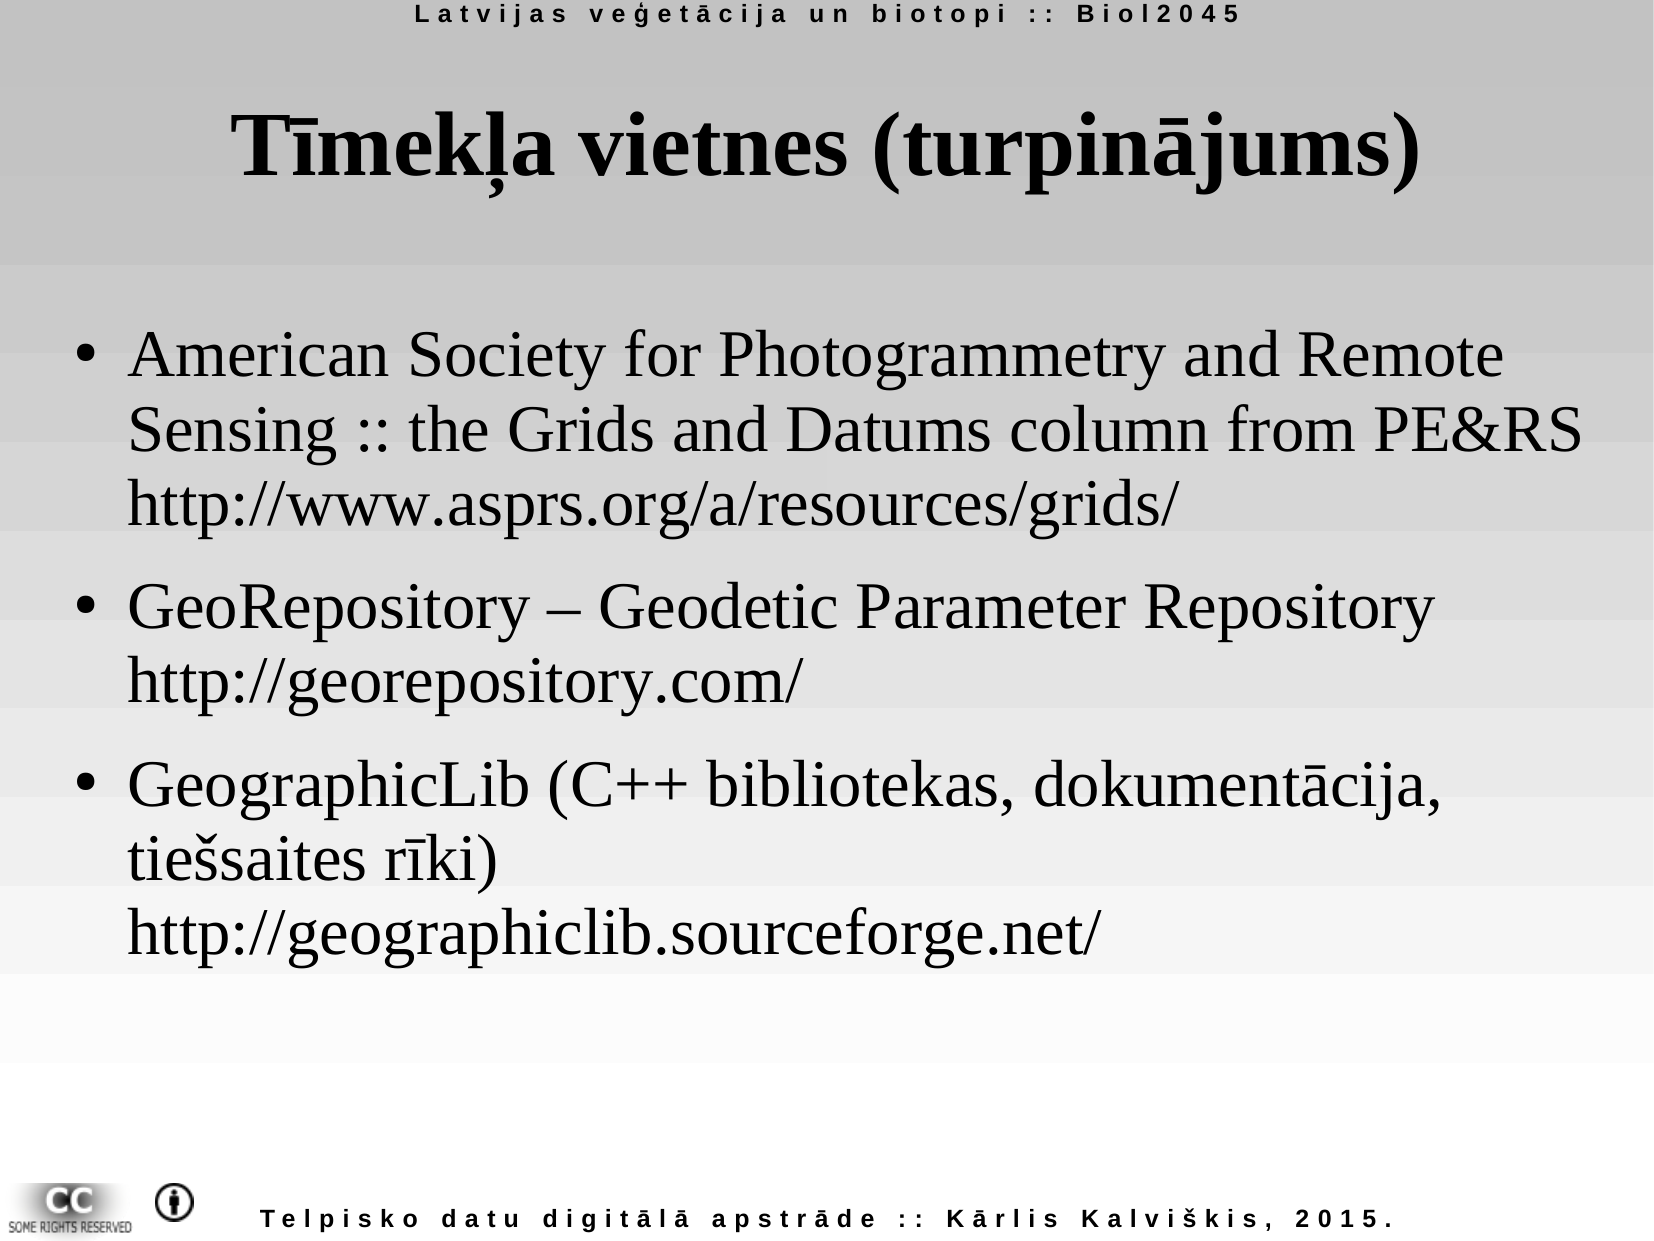

# Tīmekļa vietnes (turpinājums)
American Society for Photogrammetry and Remote Sensing :: the Grids and Datums column from PE&RS
http://www.asprs.org/a/resources/grids/
GeoRepository – Geodetic Parameter Repository
http://georepository.com/
GeographicLib (C++ bibliotekas, dokumentācija, tiešsaites rīki)
http://geographiclib.sourceforge.net/